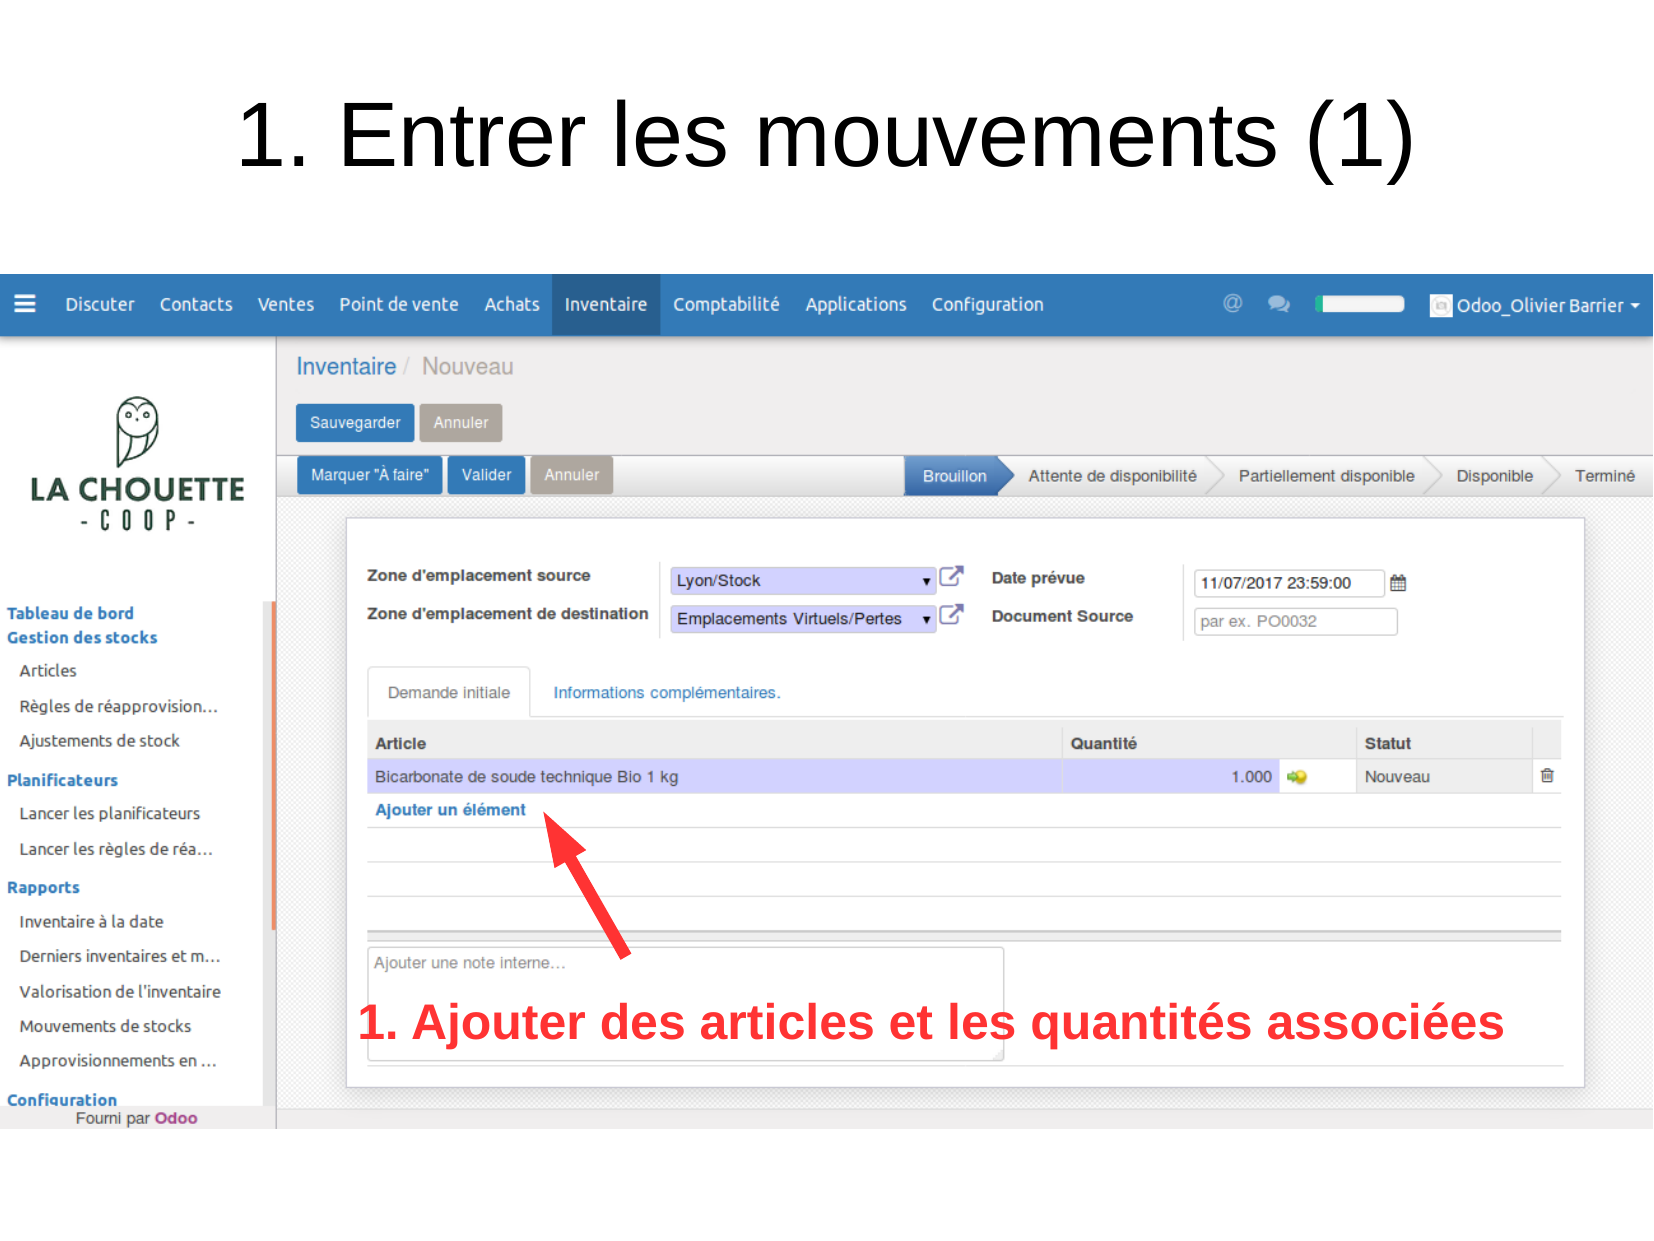

# 1. Entrer les mouvements (1)
1. Ajouter des articles et les quantités associées